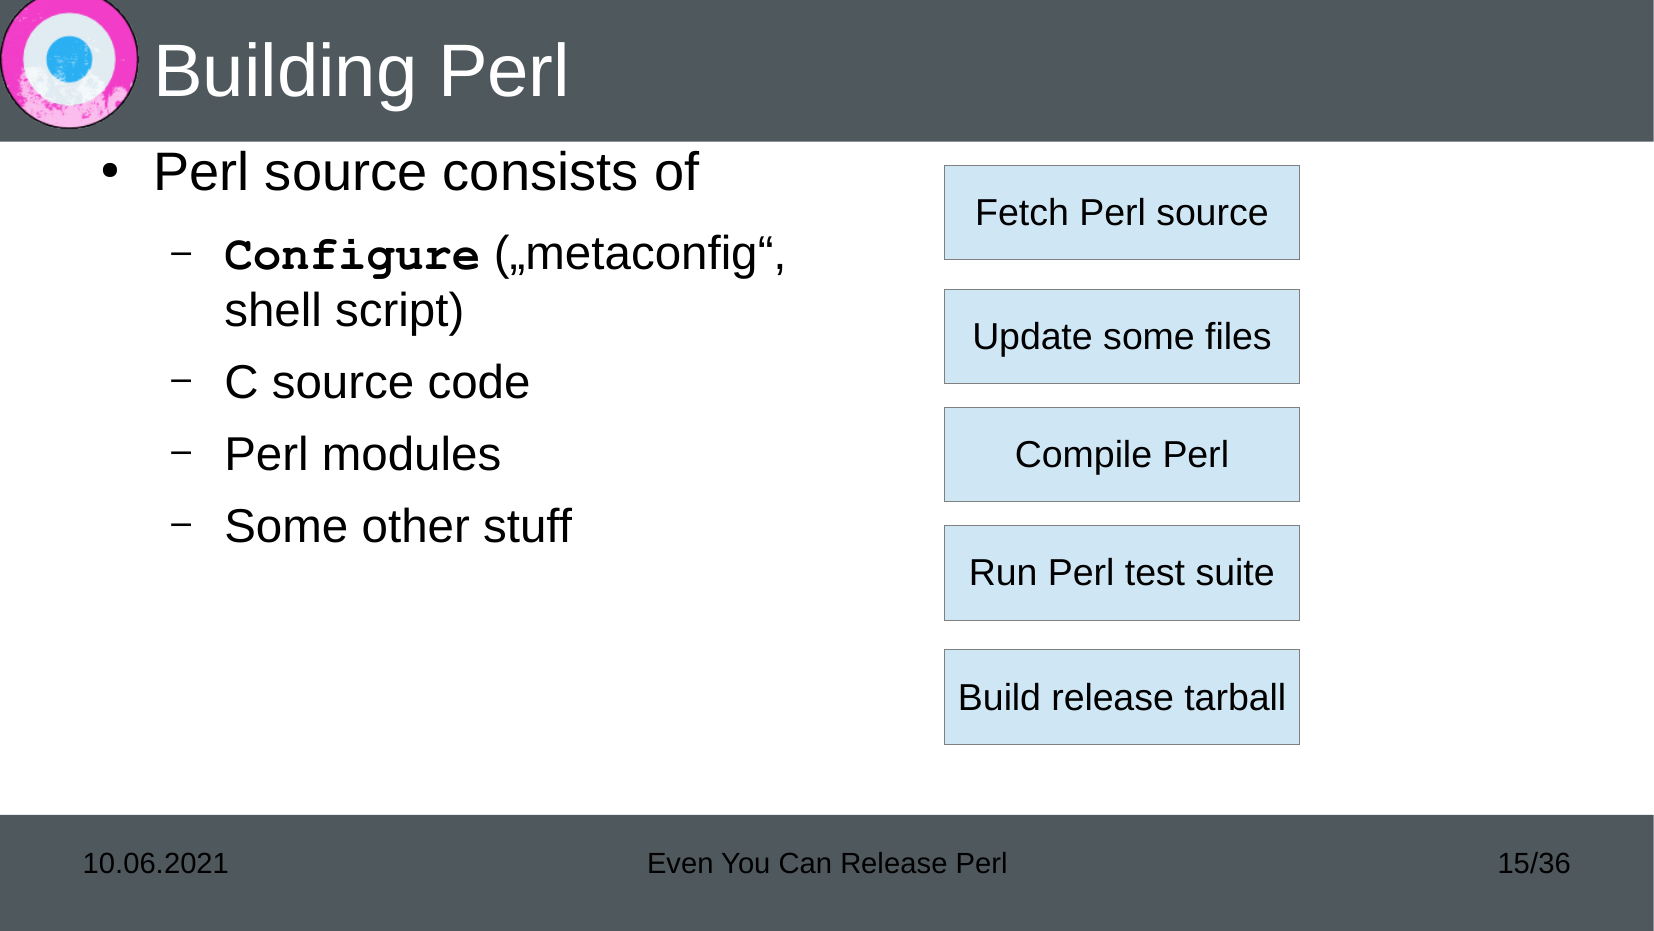

# Building Perl
Perl source consists of
Configure („metaconfig“, shell script)
C source code
Perl modules
Some other stuff
Fetch Perl source
Update some files
Compile Perl
Run Perl test suite
Build release tarball
08. März 2019
15